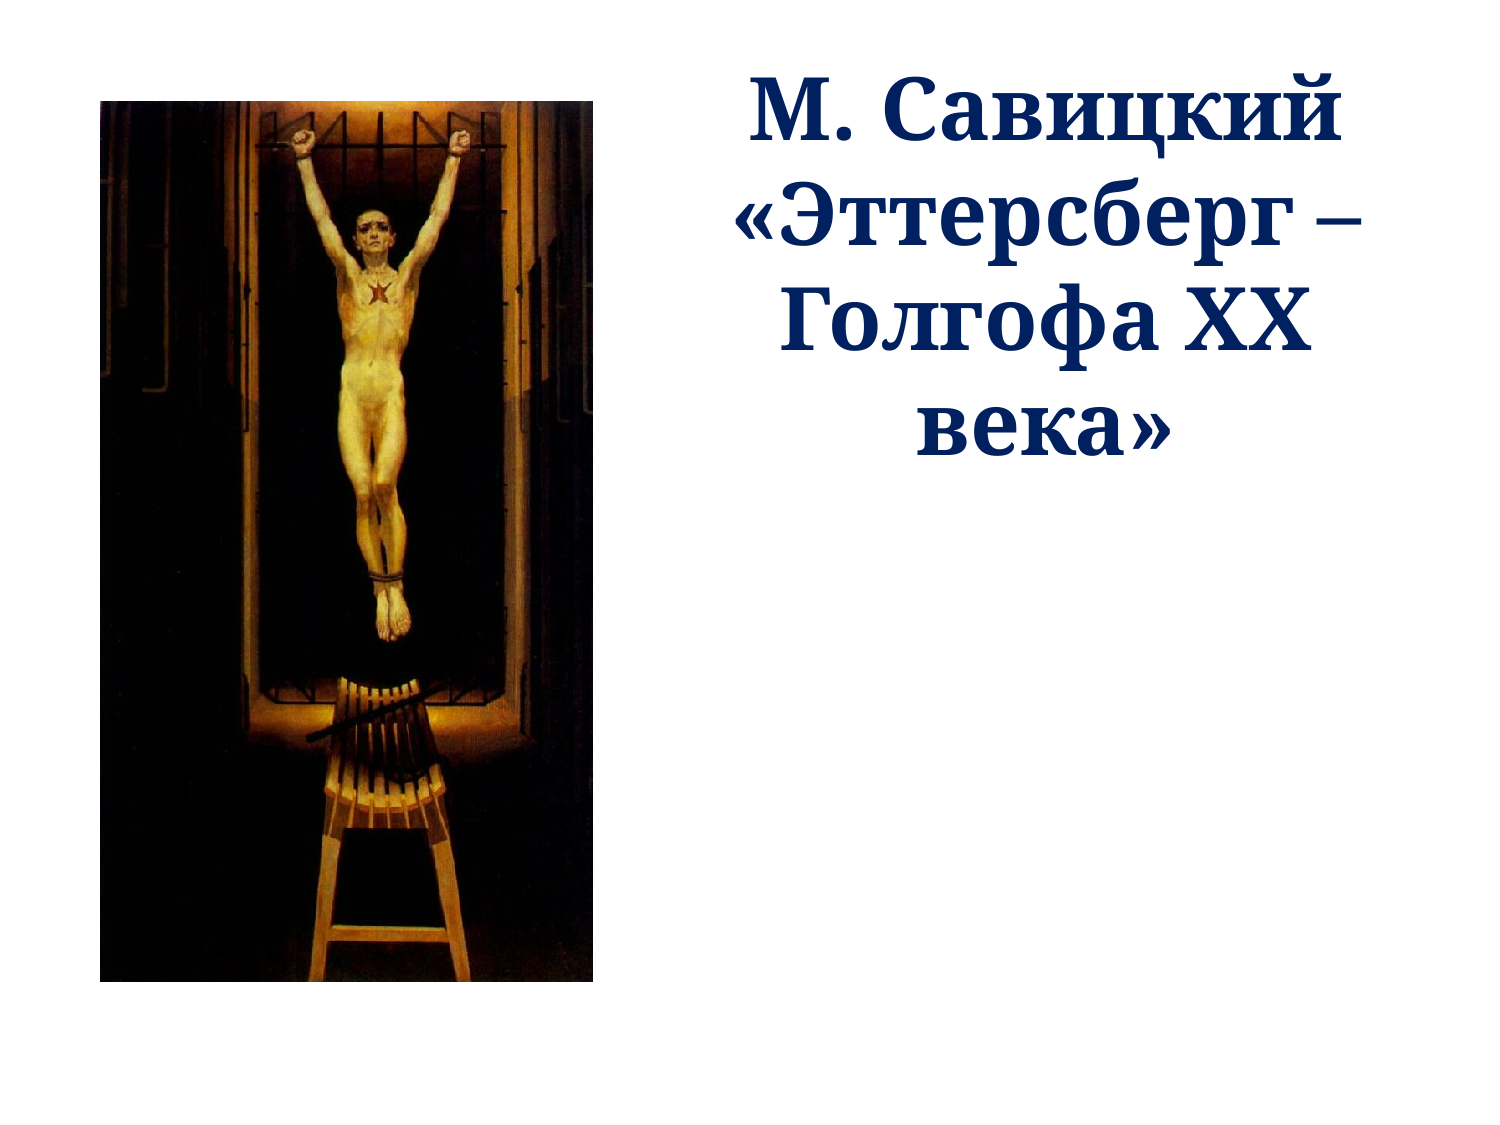

# М. Савицкий «Эттерсберг – Голгофа XX века»